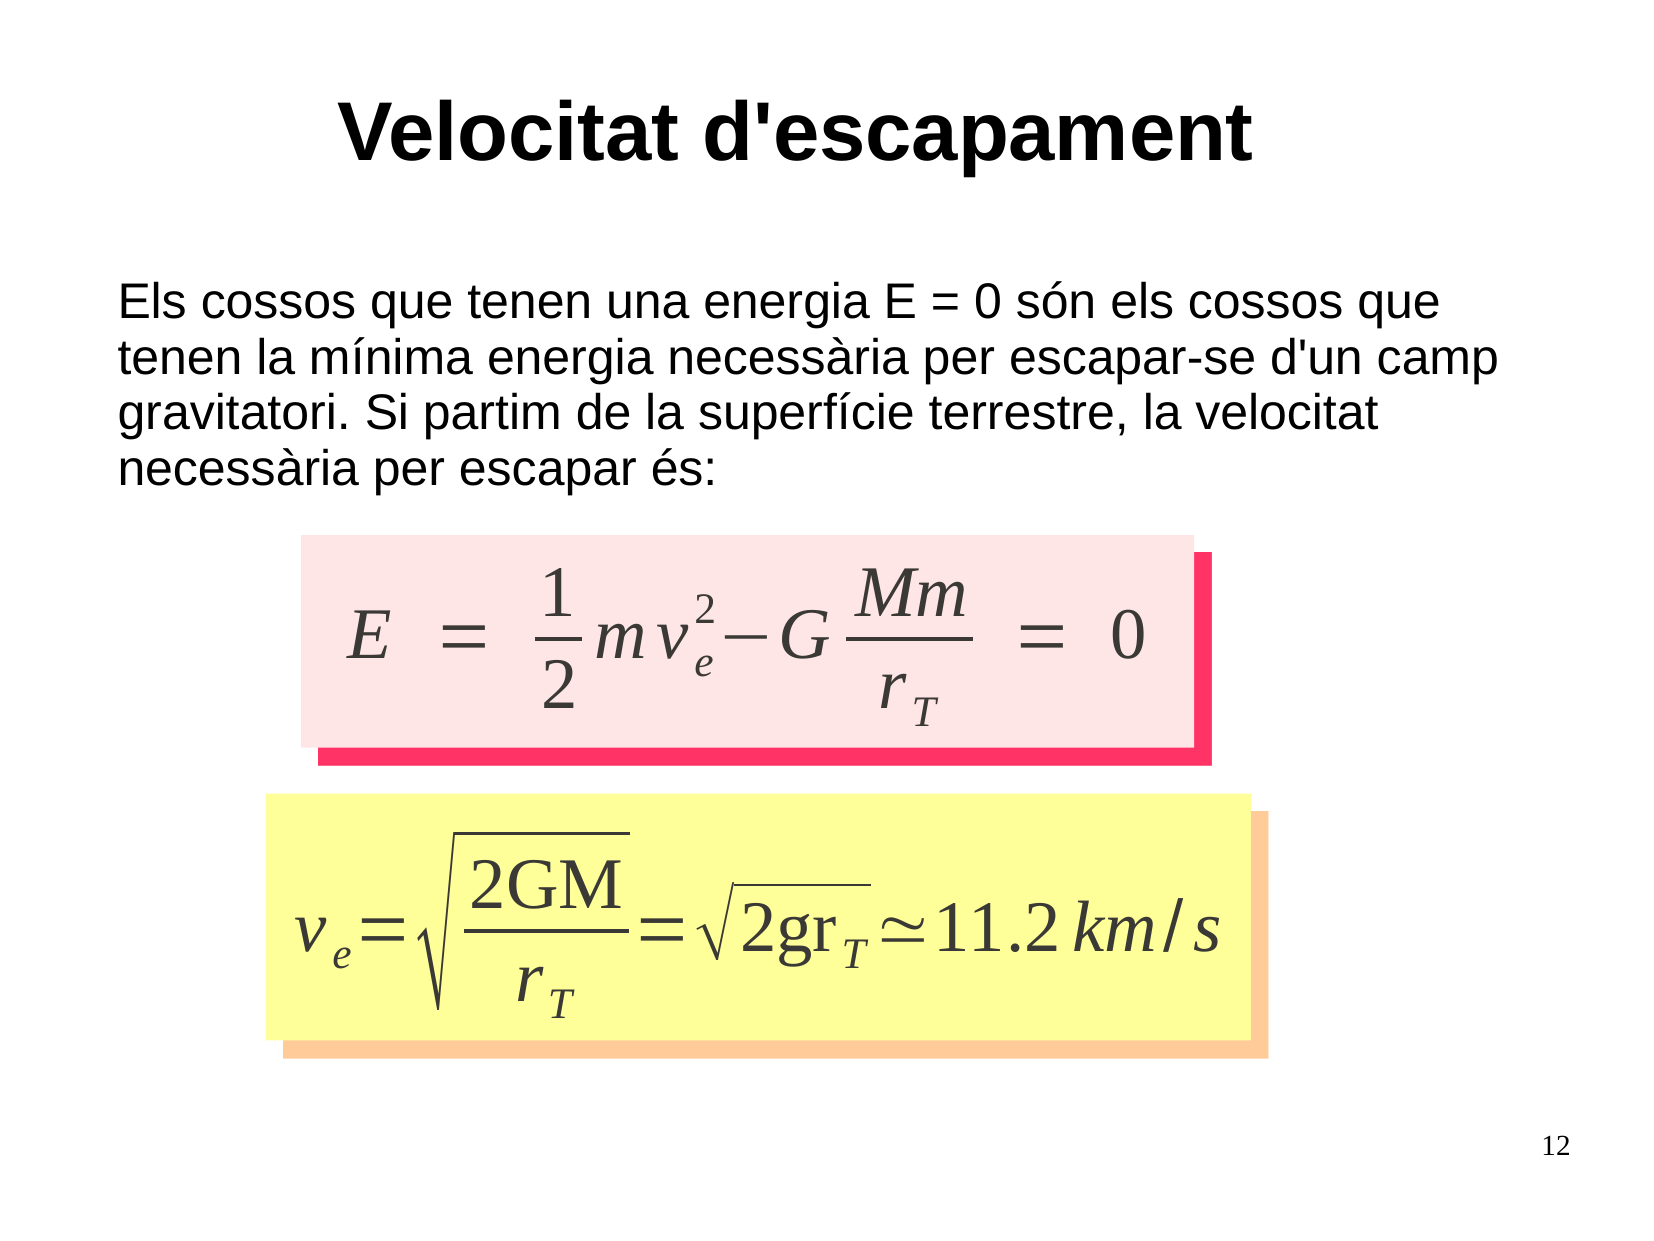

Velocitat d'escapament
Els cossos que tenen una energia E = 0 són els cossos que tenen la mínima energia necessària per escapar-se d'un camp gravitatori. Si partim de la superfície terrestre, la velocitat necessària per escapar és:
12